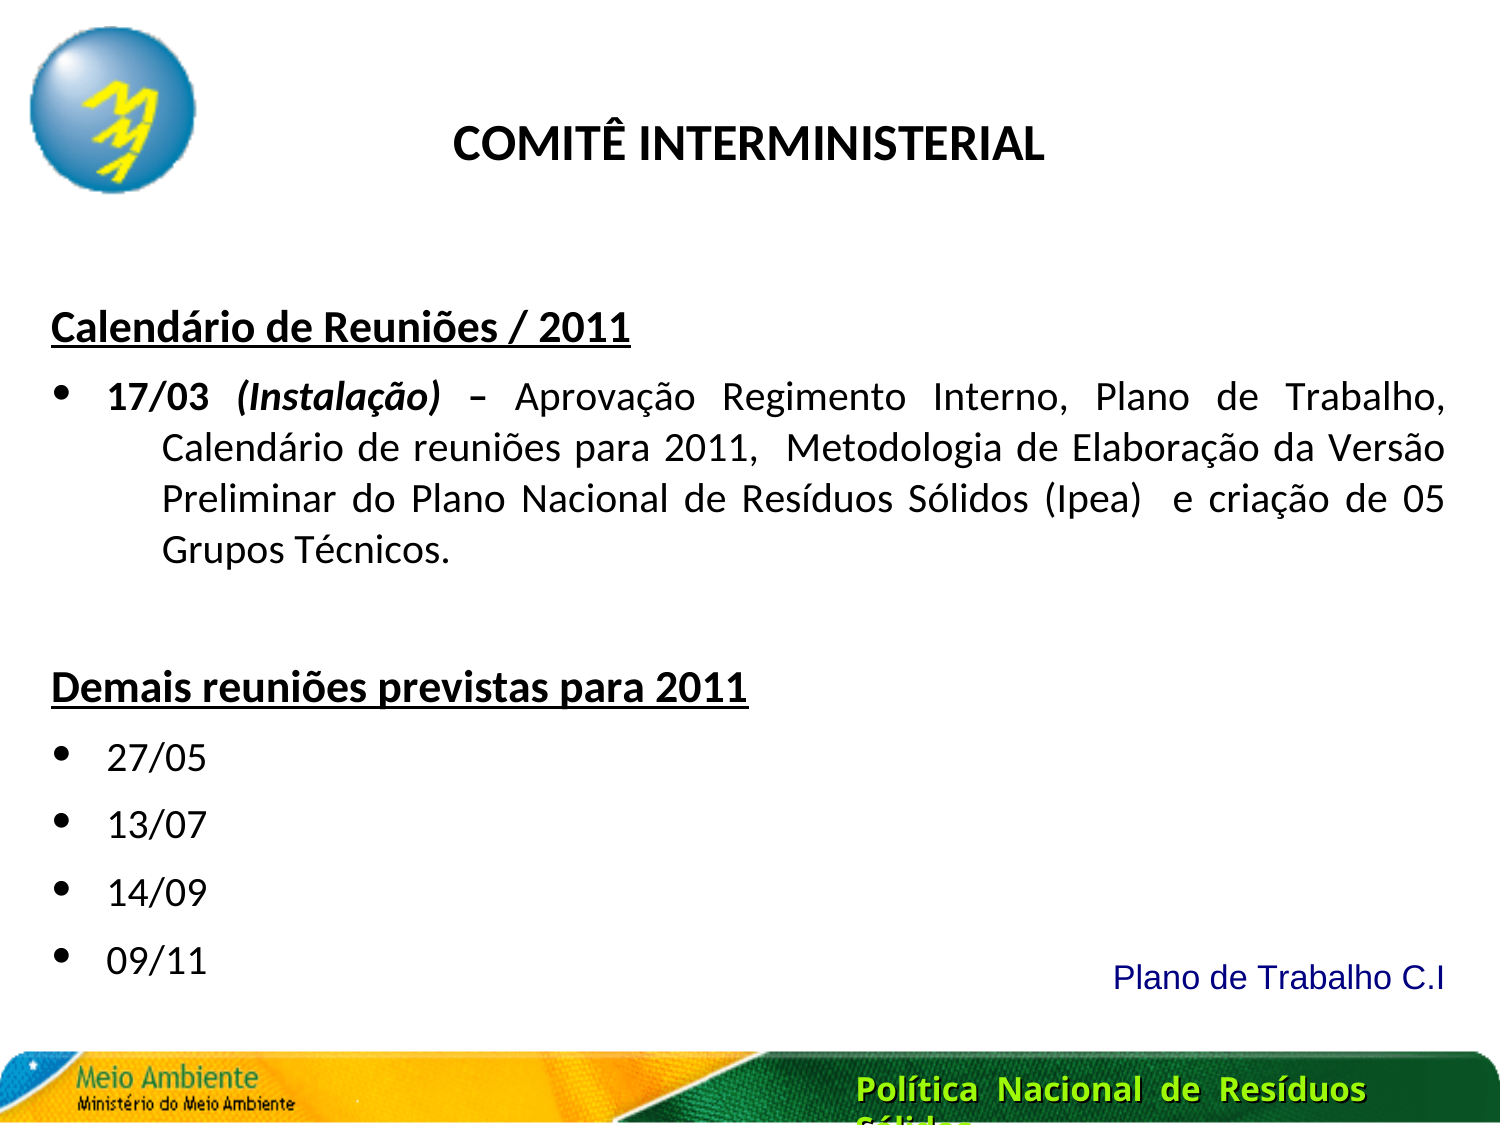

# COMITÊ INTERMINISTERIAL
Calendário de Reuniões / 2011
17/03 (Instalação) – Aprovação Regimento Interno, Plano de Trabalho, Calendário de reuniões para 2011, Metodologia de Elaboração da Versão Preliminar do Plano Nacional de Resíduos Sólidos (Ipea) e criação de 05 Grupos Técnicos.
Demais reuniões previstas para 2011
27/05
13/07
14/09
09/11
Plano de Trabalho C.I